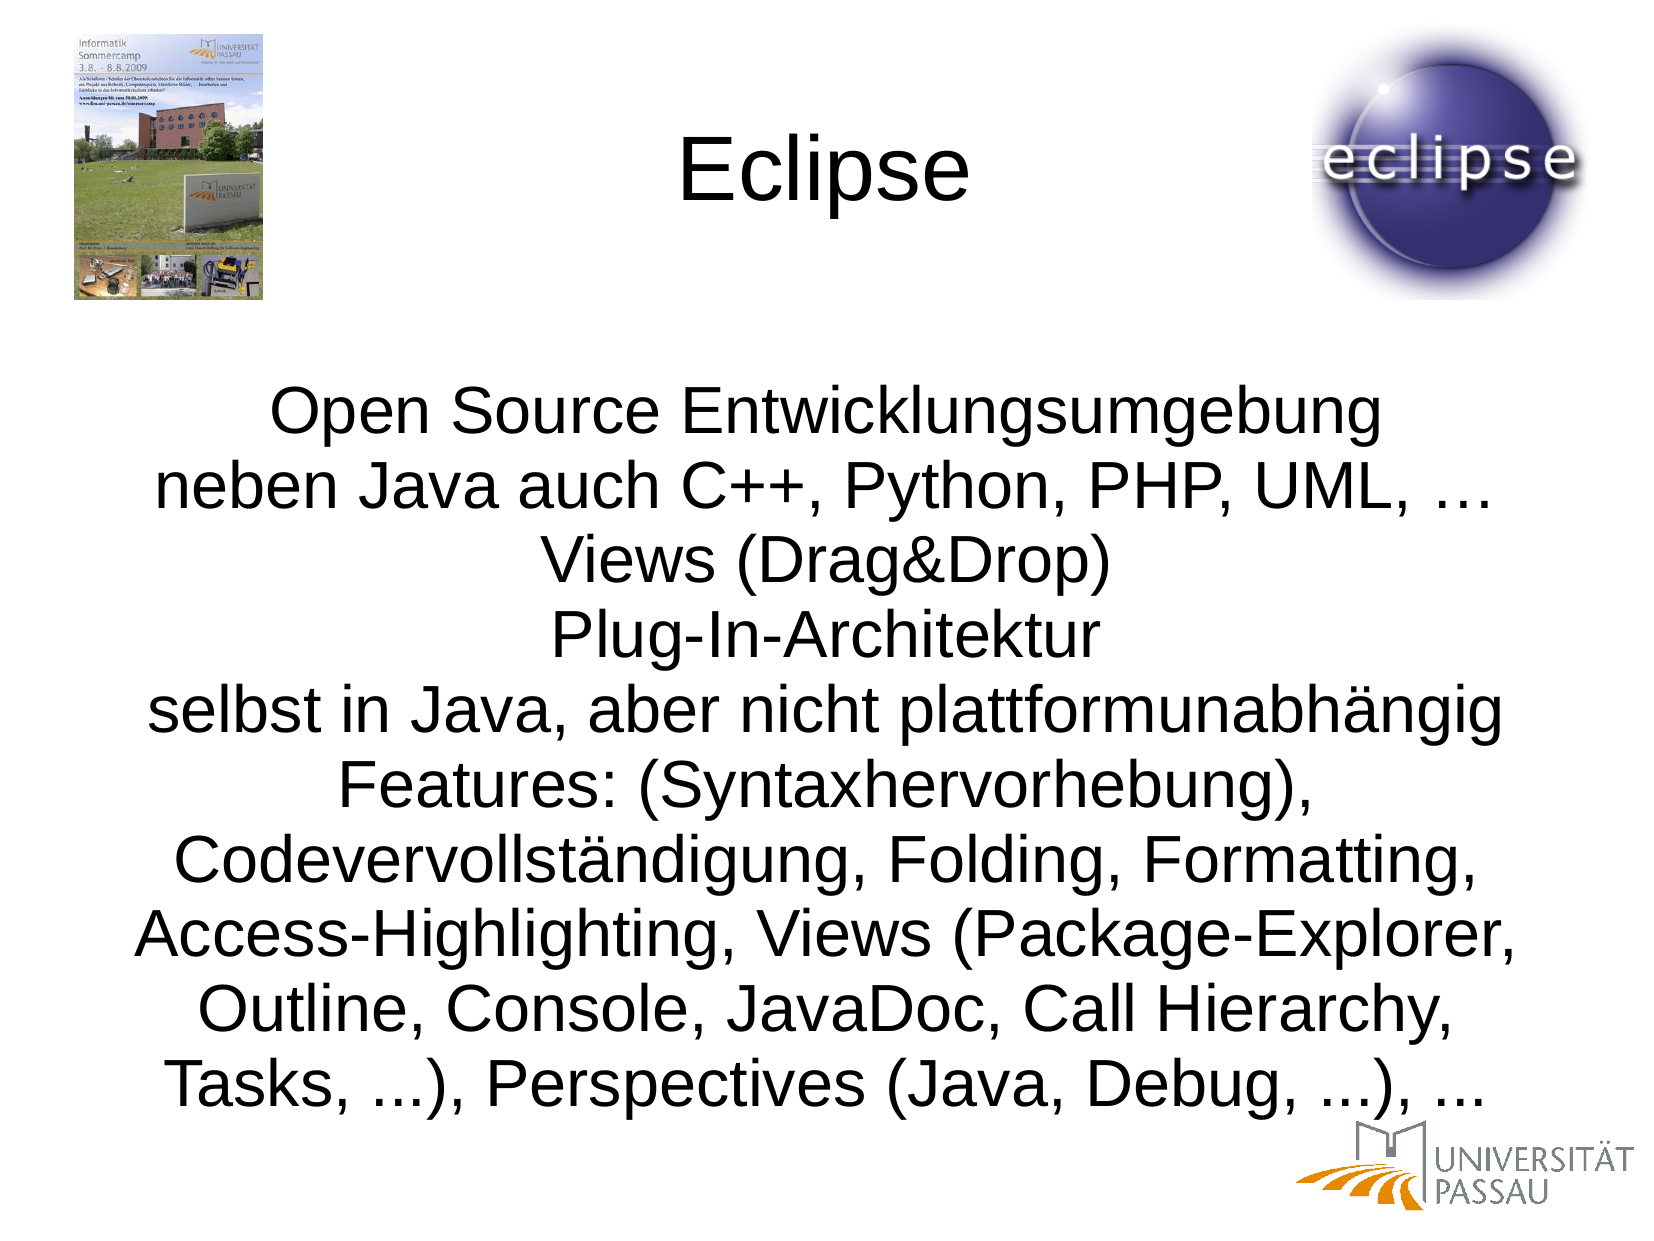

# Eclipse
Open Source Entwicklungsumgebung
neben Java auch C++, Python, PHP, UML, …
Views (Drag&Drop)
Plug-In-Architektur
selbst in Java, aber nicht plattformunabhängig
Features: (Syntaxhervorhebung), Codevervollständigung, Folding, Formatting, Access-Highlighting, Views (Package-Explorer, Outline, Console, JavaDoc, Call Hierarchy, Tasks, ...), Perspectives (Java, Debug, ...), ...